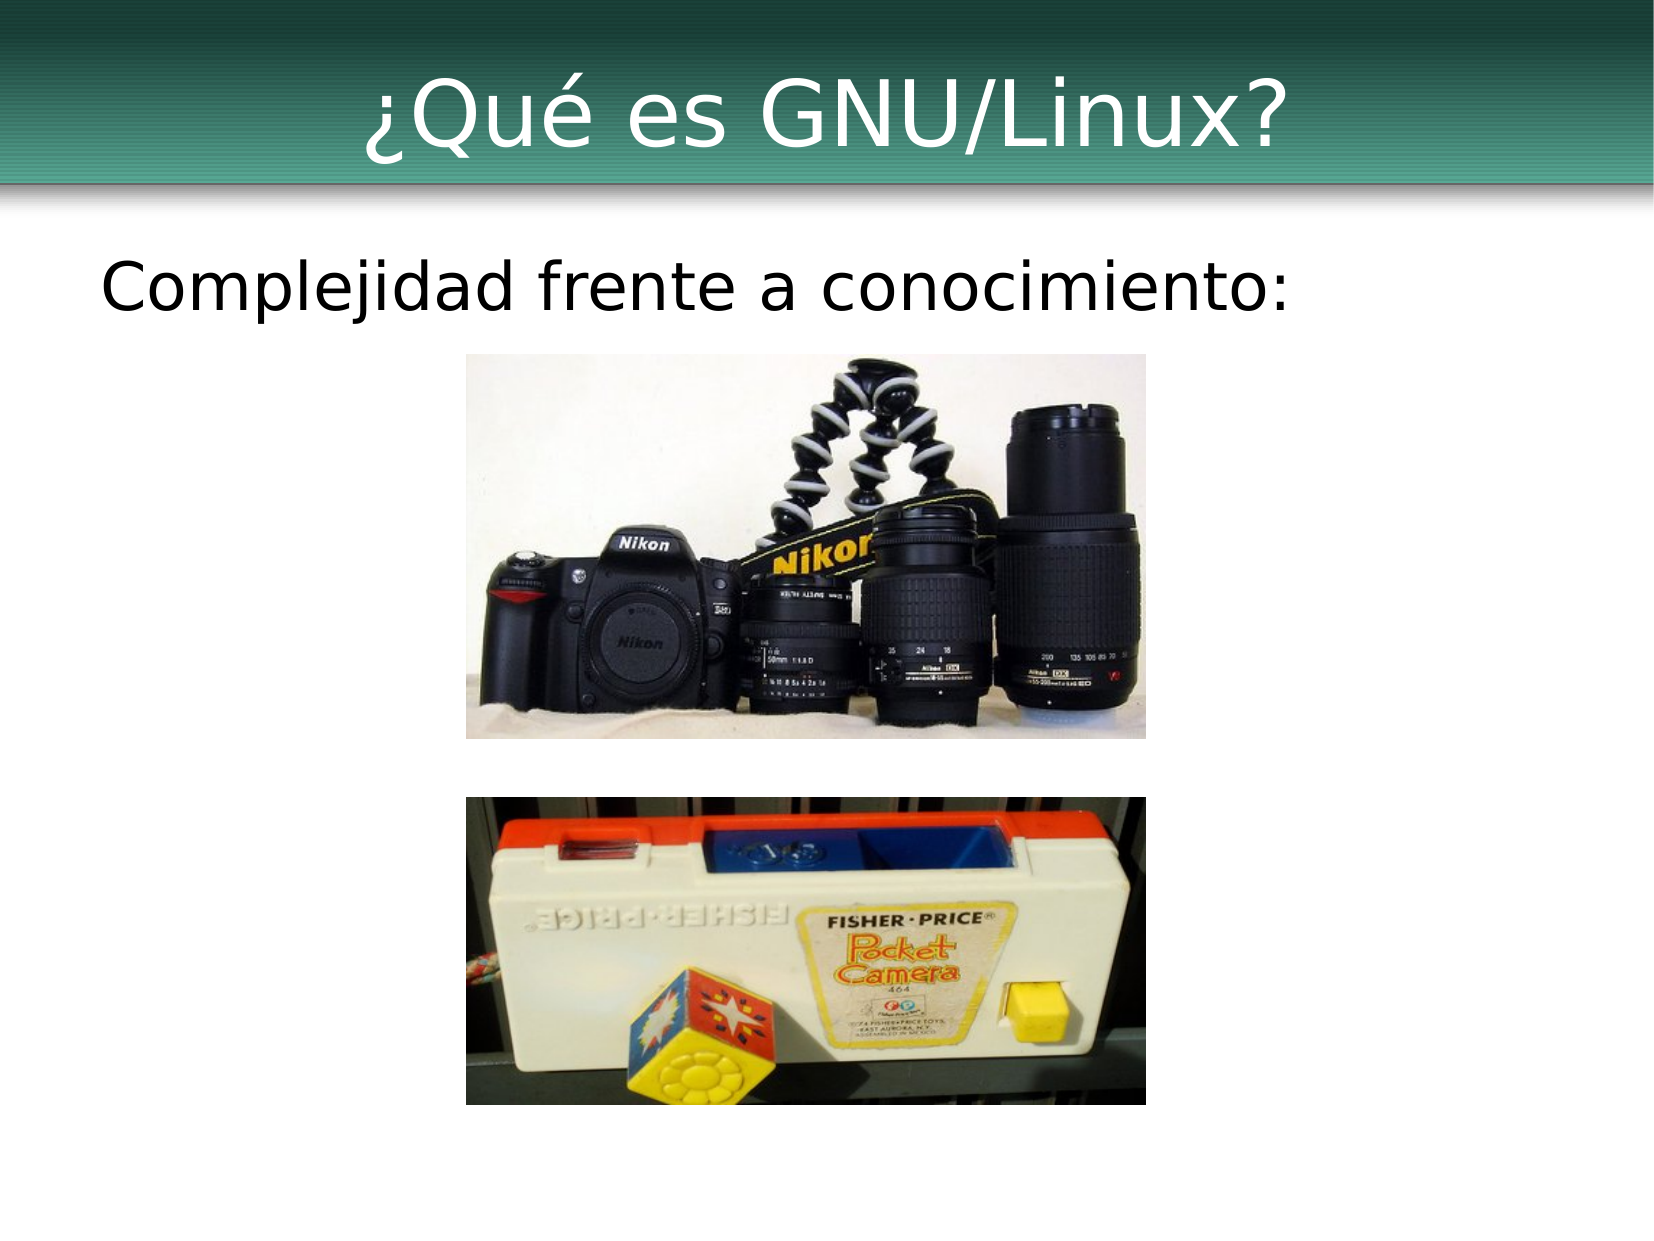

# ¿Qué es GNU/Linux?
Complejidad frente a conocimiento: